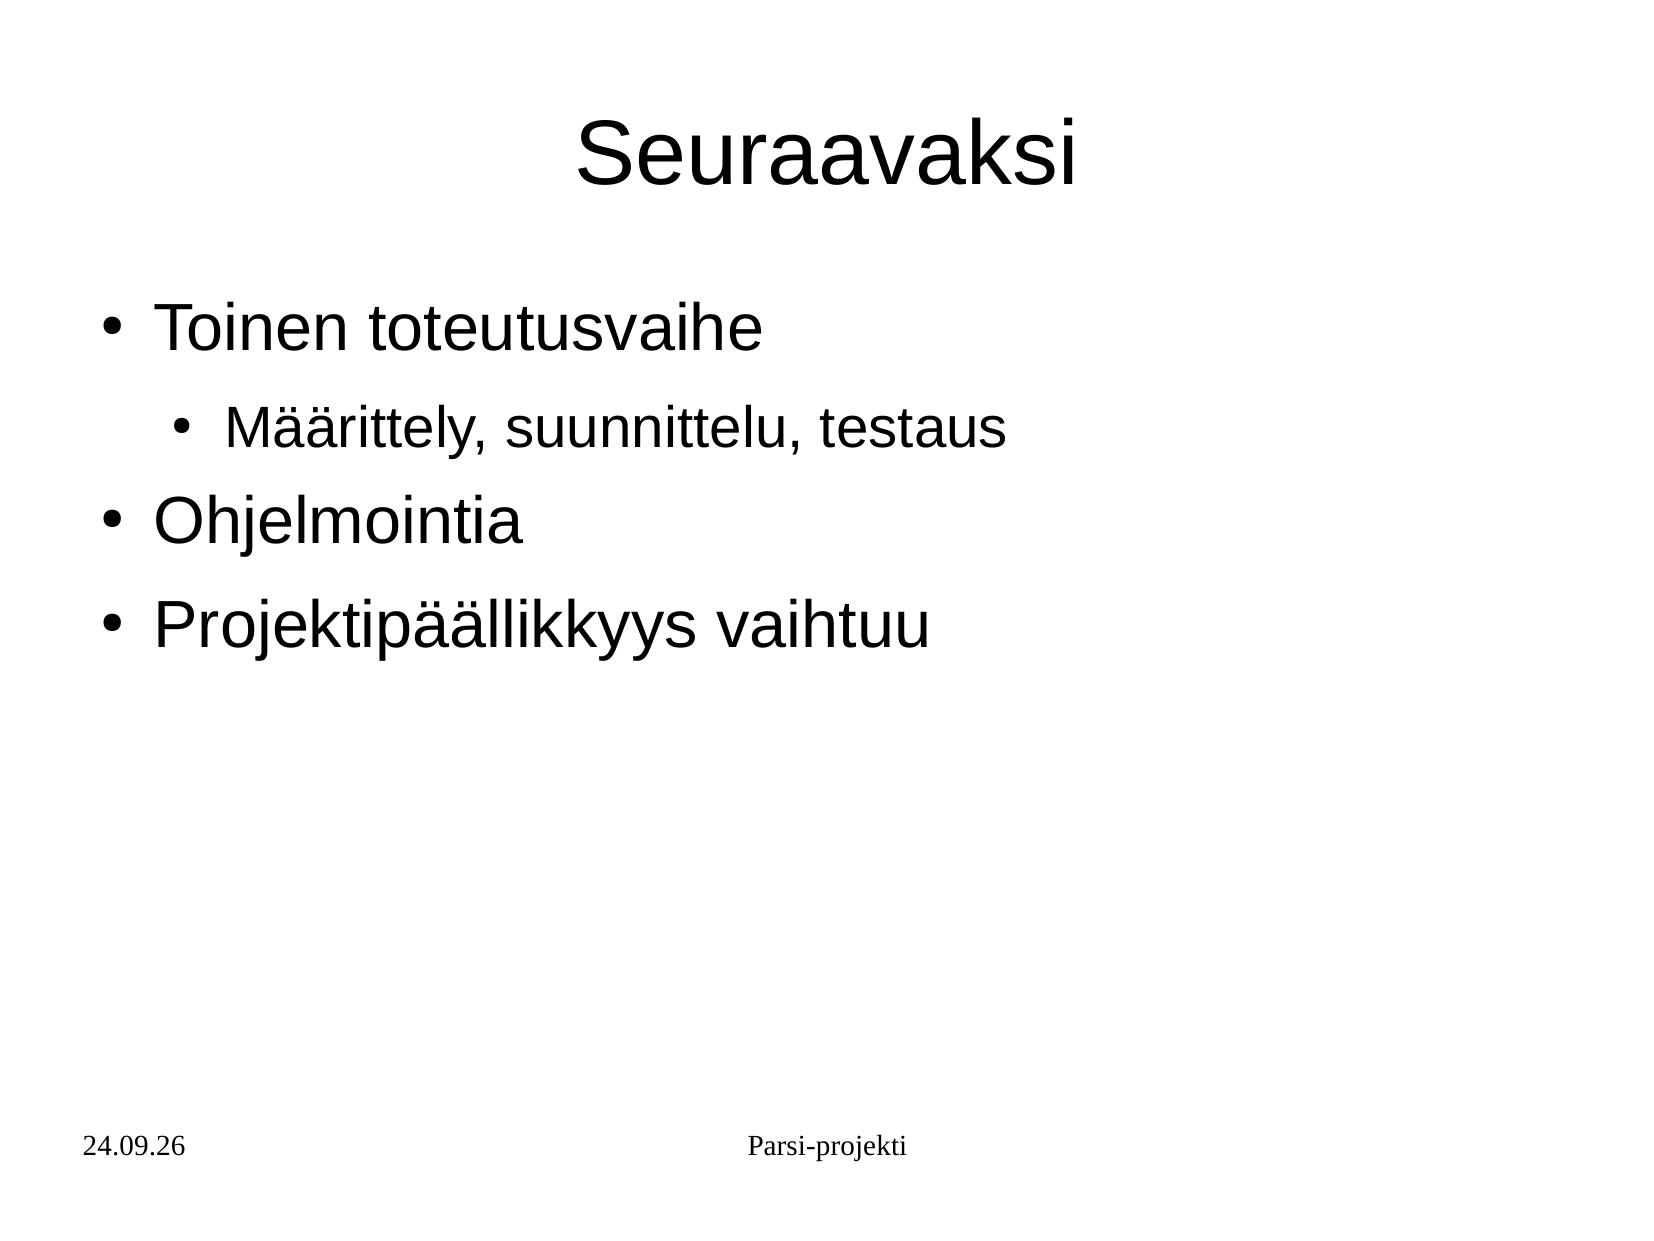

# Seuraavaksi
Toinen toteutusvaihe
Määrittely, suunnittelu, testaus
Ohjelmointia
Projektipäällikkyys vaihtuu
Parsi-projekti